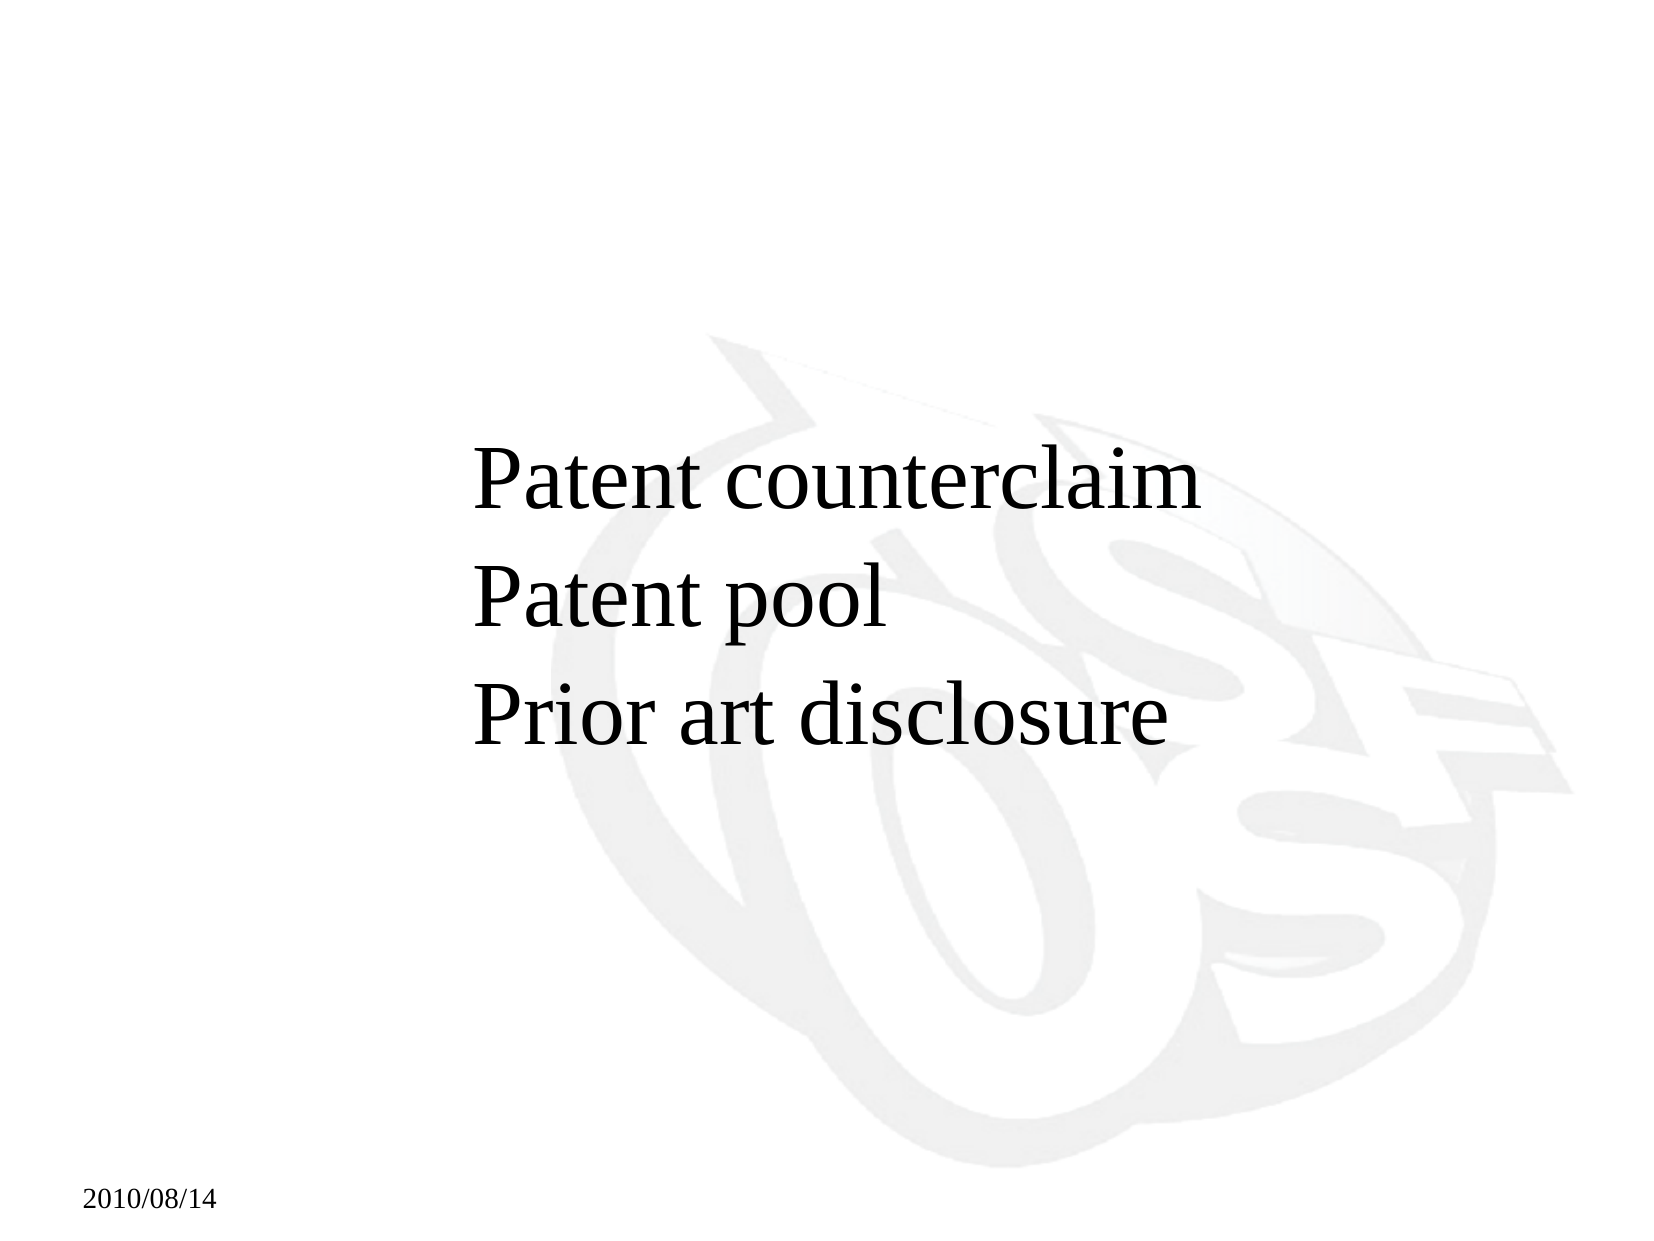

# Patent counterclaim
Patent pool
Prior art disclosure
2010/08/14